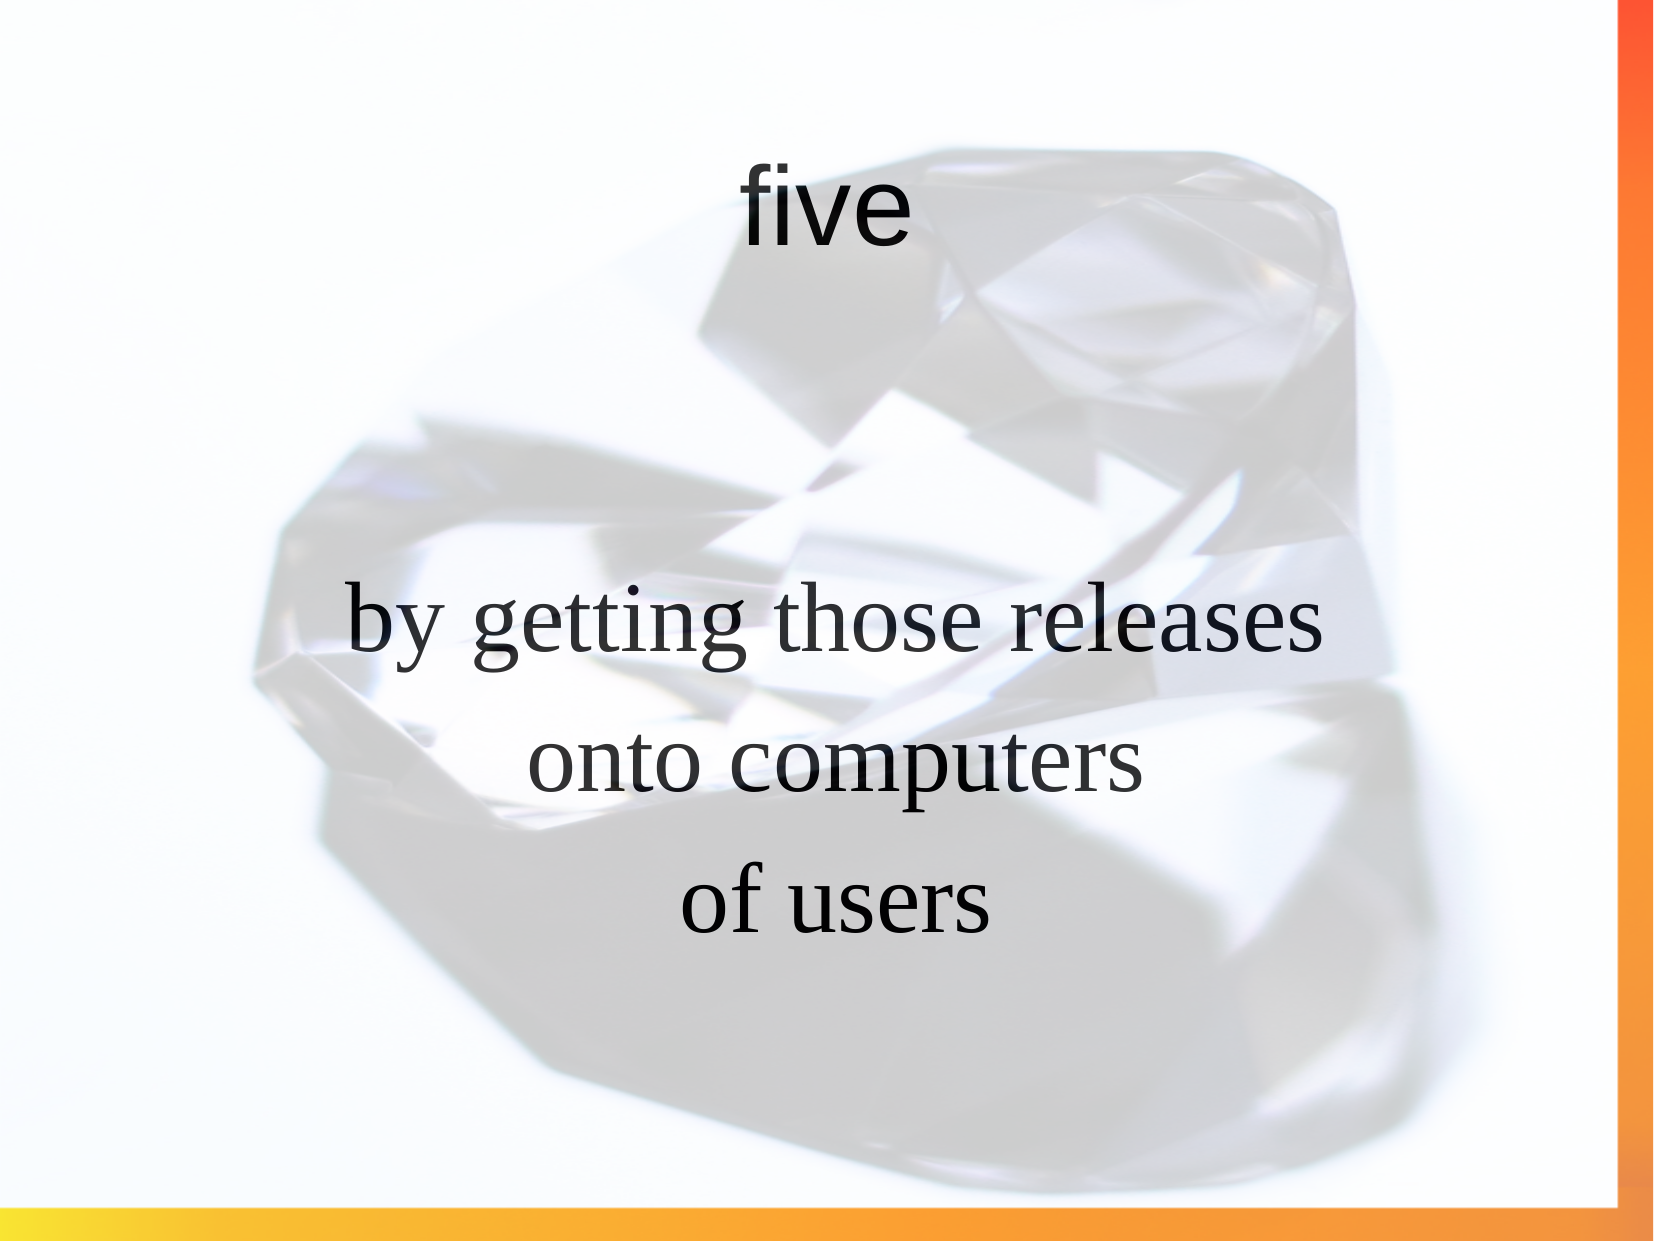

five
# by getting those releases
onto computers
of users